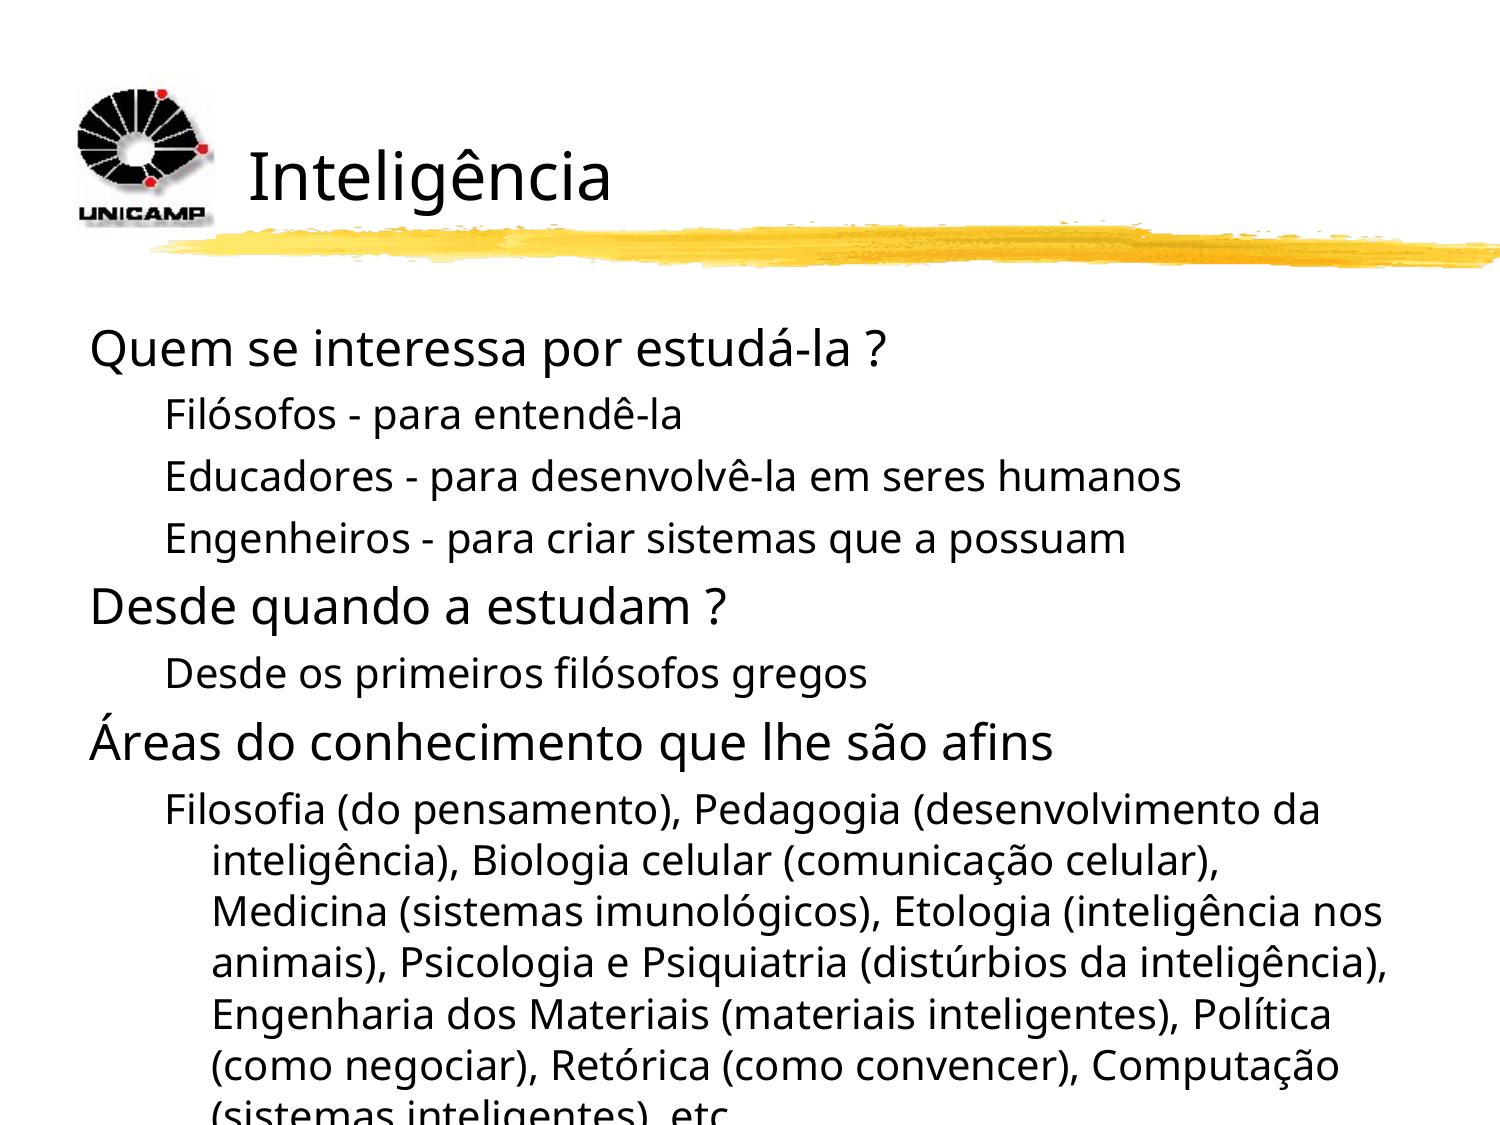

# Inteligência
Quem se interessa por estudá-la ?
Filósofos - para entendê-la
Educadores - para desenvolvê-la em seres humanos
Engenheiros - para criar sistemas que a possuam
Desde quando a estudam ?
Desde os primeiros filósofos gregos
Áreas do conhecimento que lhe são afins
Filosofia (do pensamento), Pedagogia (desenvolvimento da inteligência), Biologia celular (comunicação celular), Medicina (sistemas imunológicos), Etologia (inteligência nos animais), Psicologia e Psiquiatria (distúrbios da inteligência), Engenharia dos Materiais (materiais inteligentes), Política (como negociar), Retórica (como convencer), Computação (sistemas inteligentes), etc ...